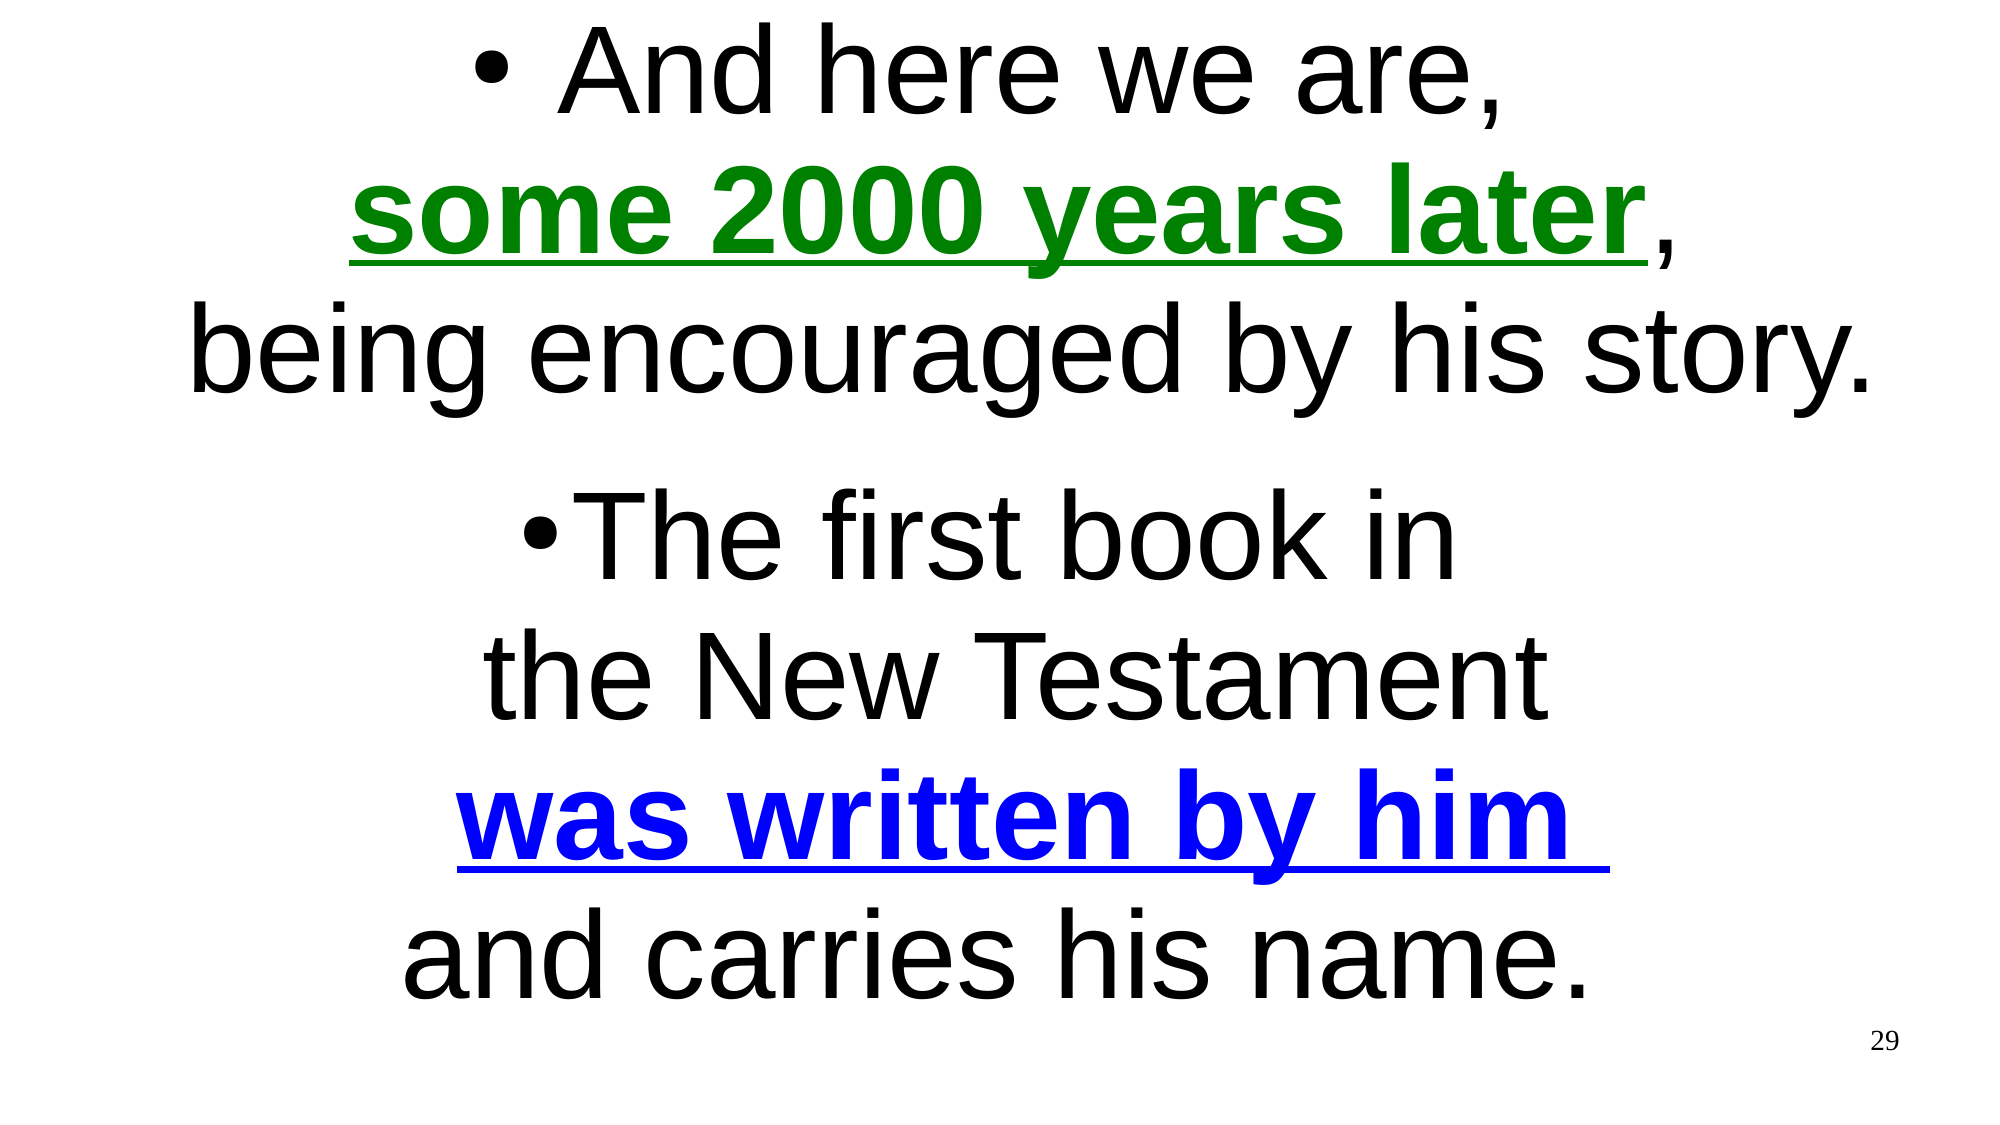

# And here we are, some 2000 years later, being encouraged by his story.
The first book in
the New Testament
was written by him
and carries his name.
29